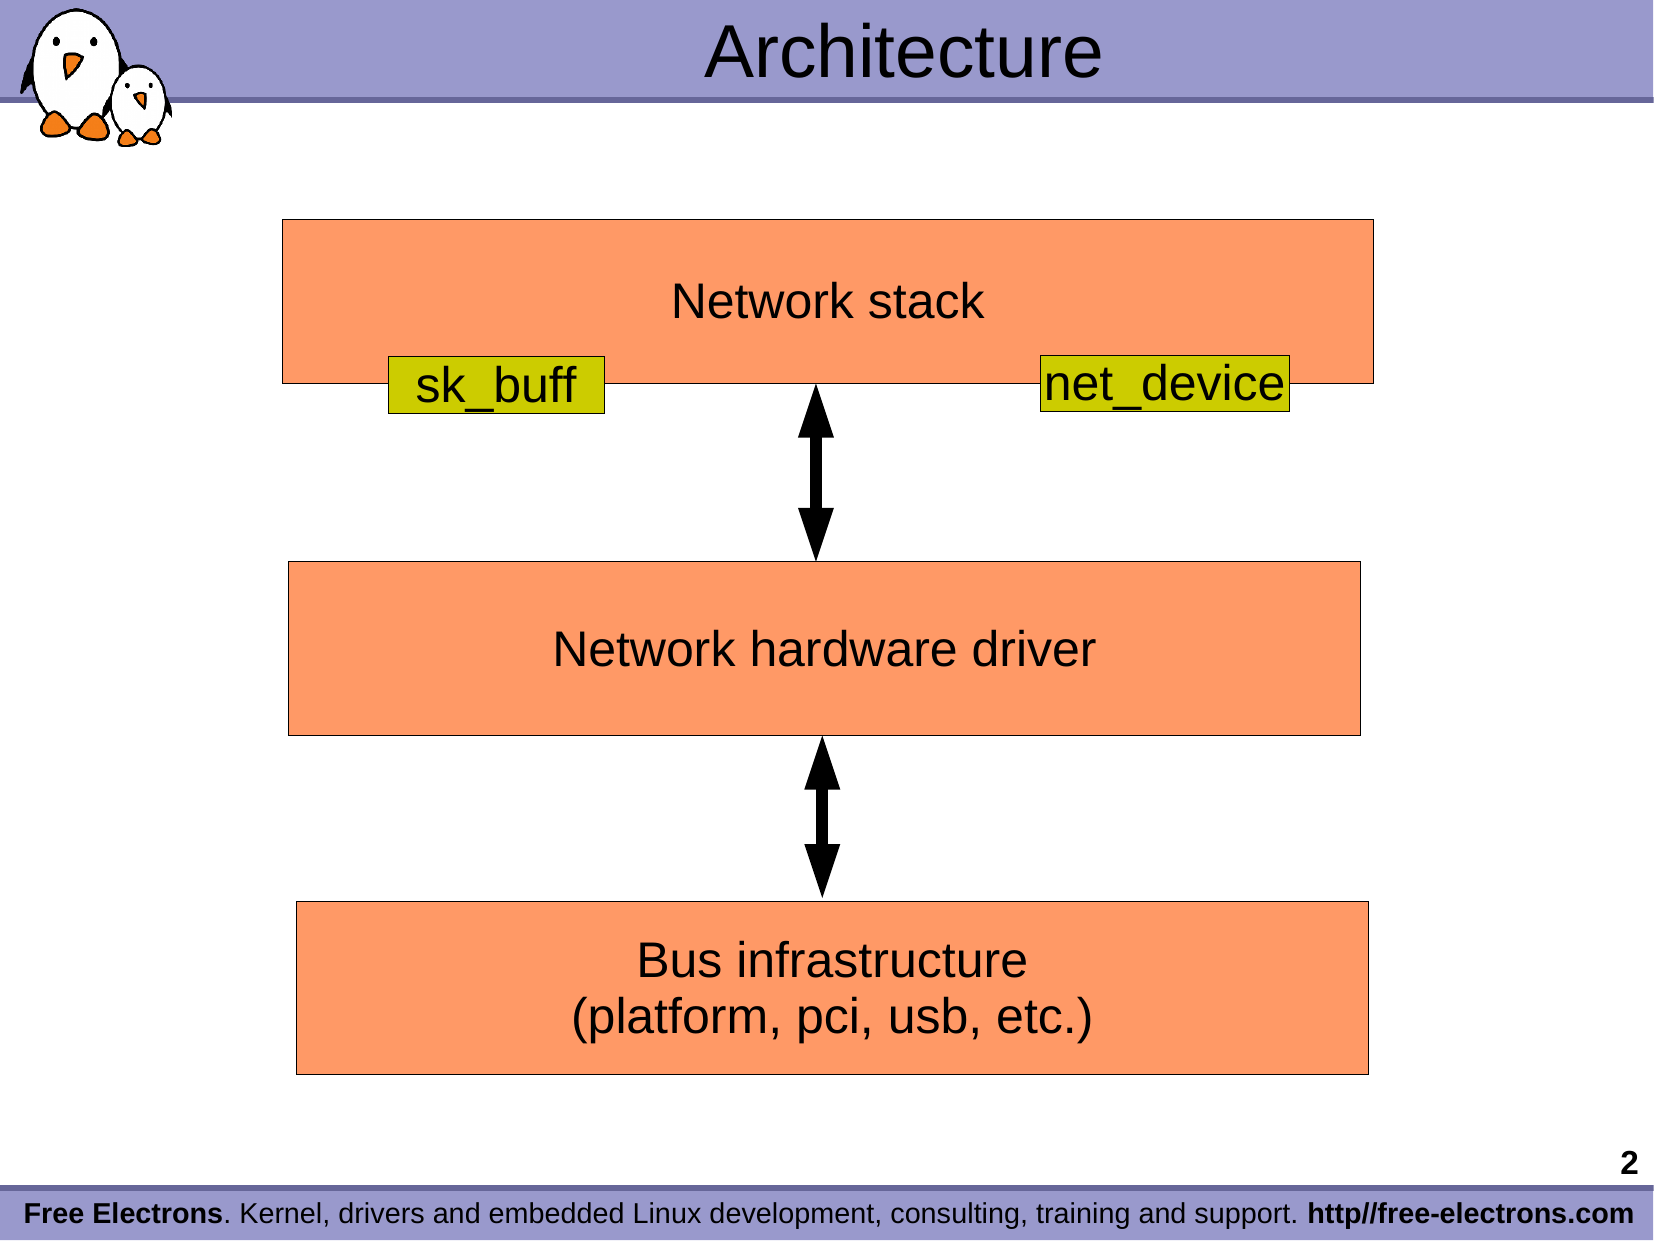

# Architecture
Network stack
net_device
sk_buff
Network hardware driver
Bus infrastructure
(platform, pci, usb, etc.)